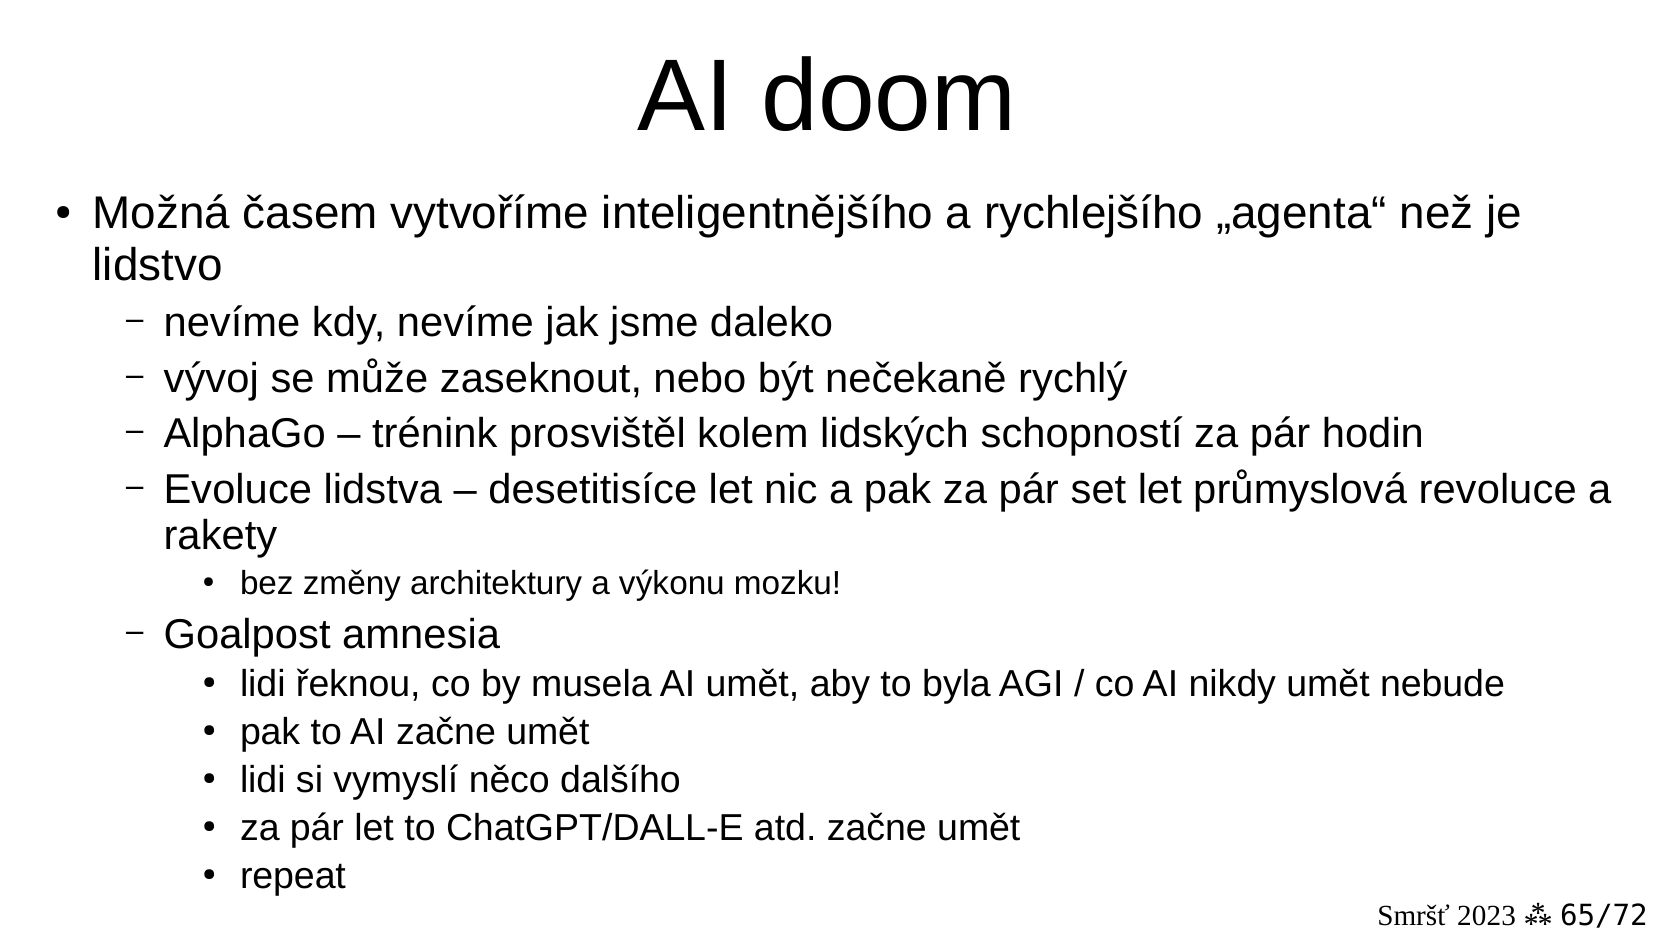

# AI doom
Možná časem vytvoříme inteligentnějšího a rychlejšího „agenta“ než je lidstvo
nevíme kdy, nevíme jak jsme daleko
vývoj se může zaseknout, nebo být nečekaně rychlý
AlphaGo – trénink prosvištěl kolem lidských schopností za pár hodin
Evoluce lidstva – desetitisíce let nic a pak za pár set let průmyslová revoluce a rakety
bez změny architektury a výkonu mozku!
Goalpost amnesia
lidi řeknou, co by musela AI umět, aby to byla AGI / co AI nikdy umět nebude
pak to AI začne umět
lidi si vymyslí něco dalšího
za pár let to ChatGPT/DALL-E atd. začne umět
repeat
65